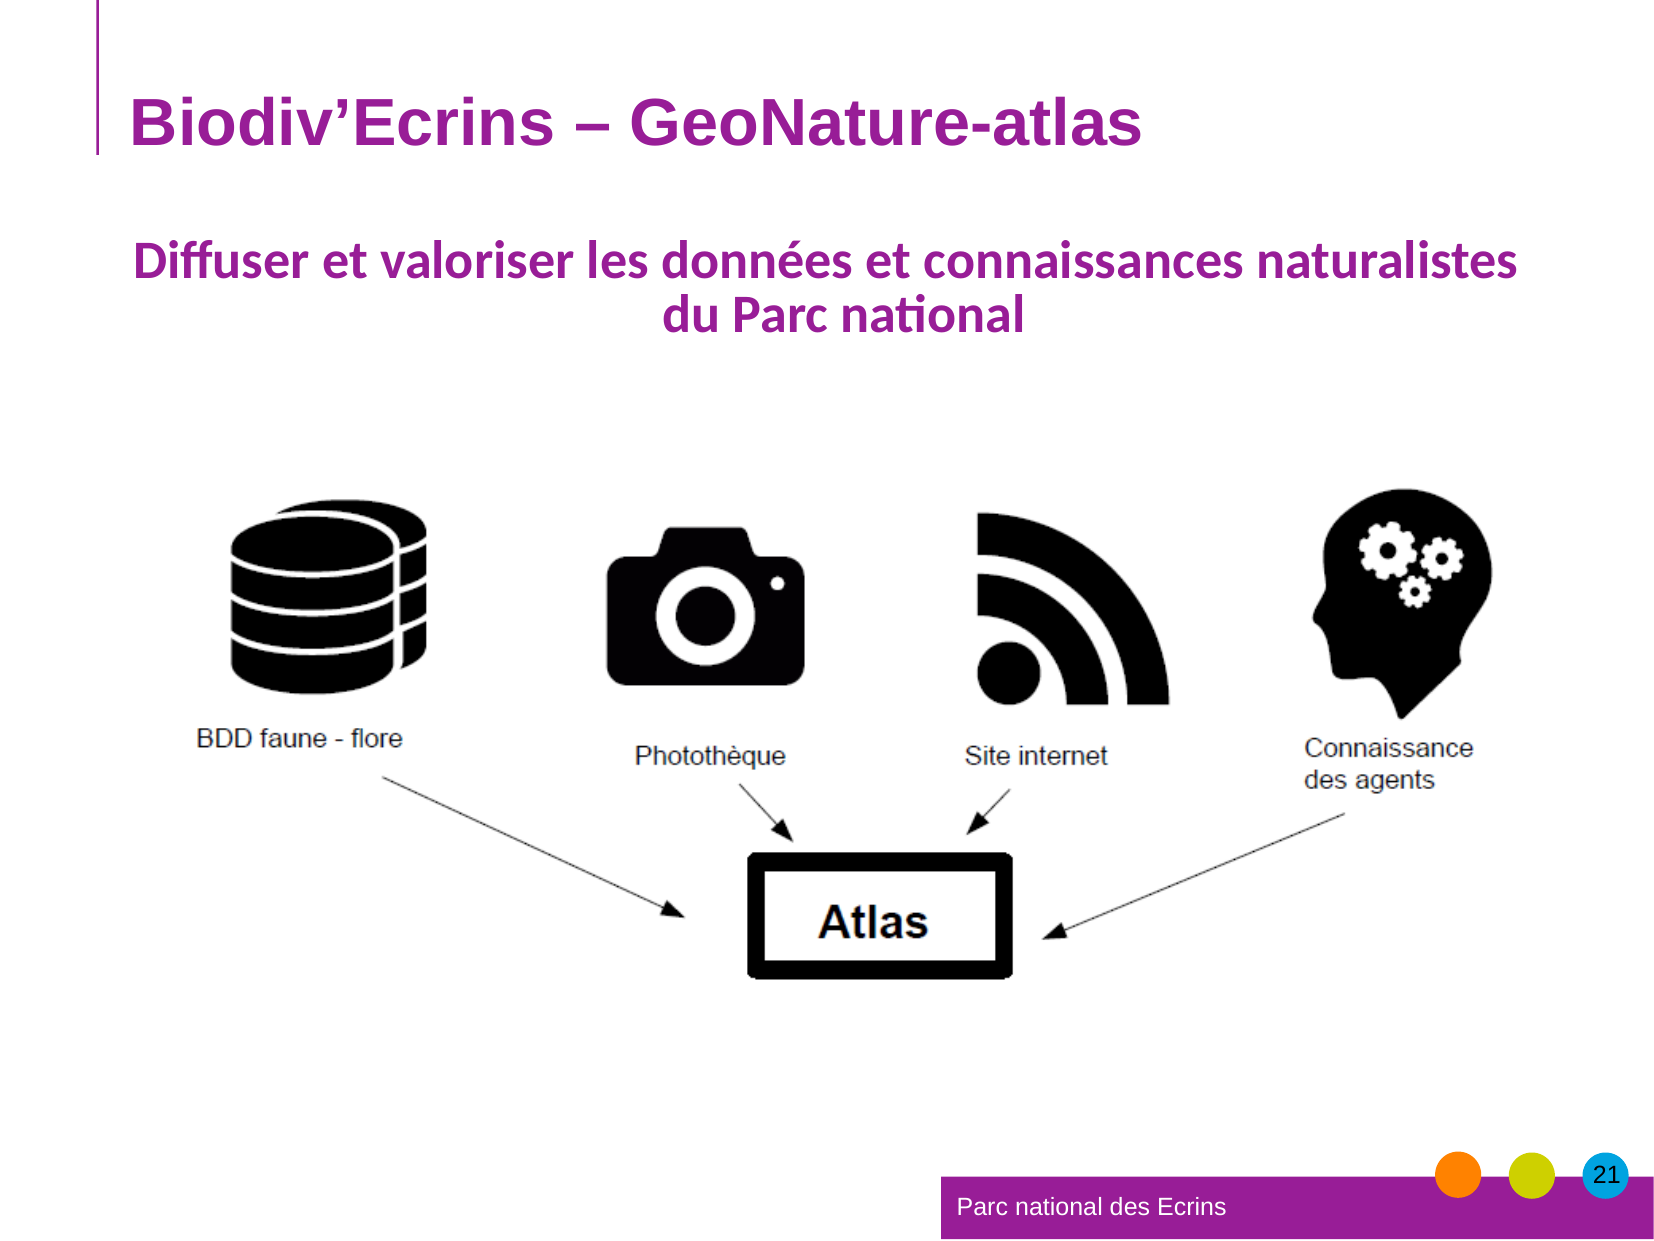

# Biodiv’Ecrins – GeoNature-atlas
Diffuser et valoriser les données et connaissances naturalistes
du Parc national